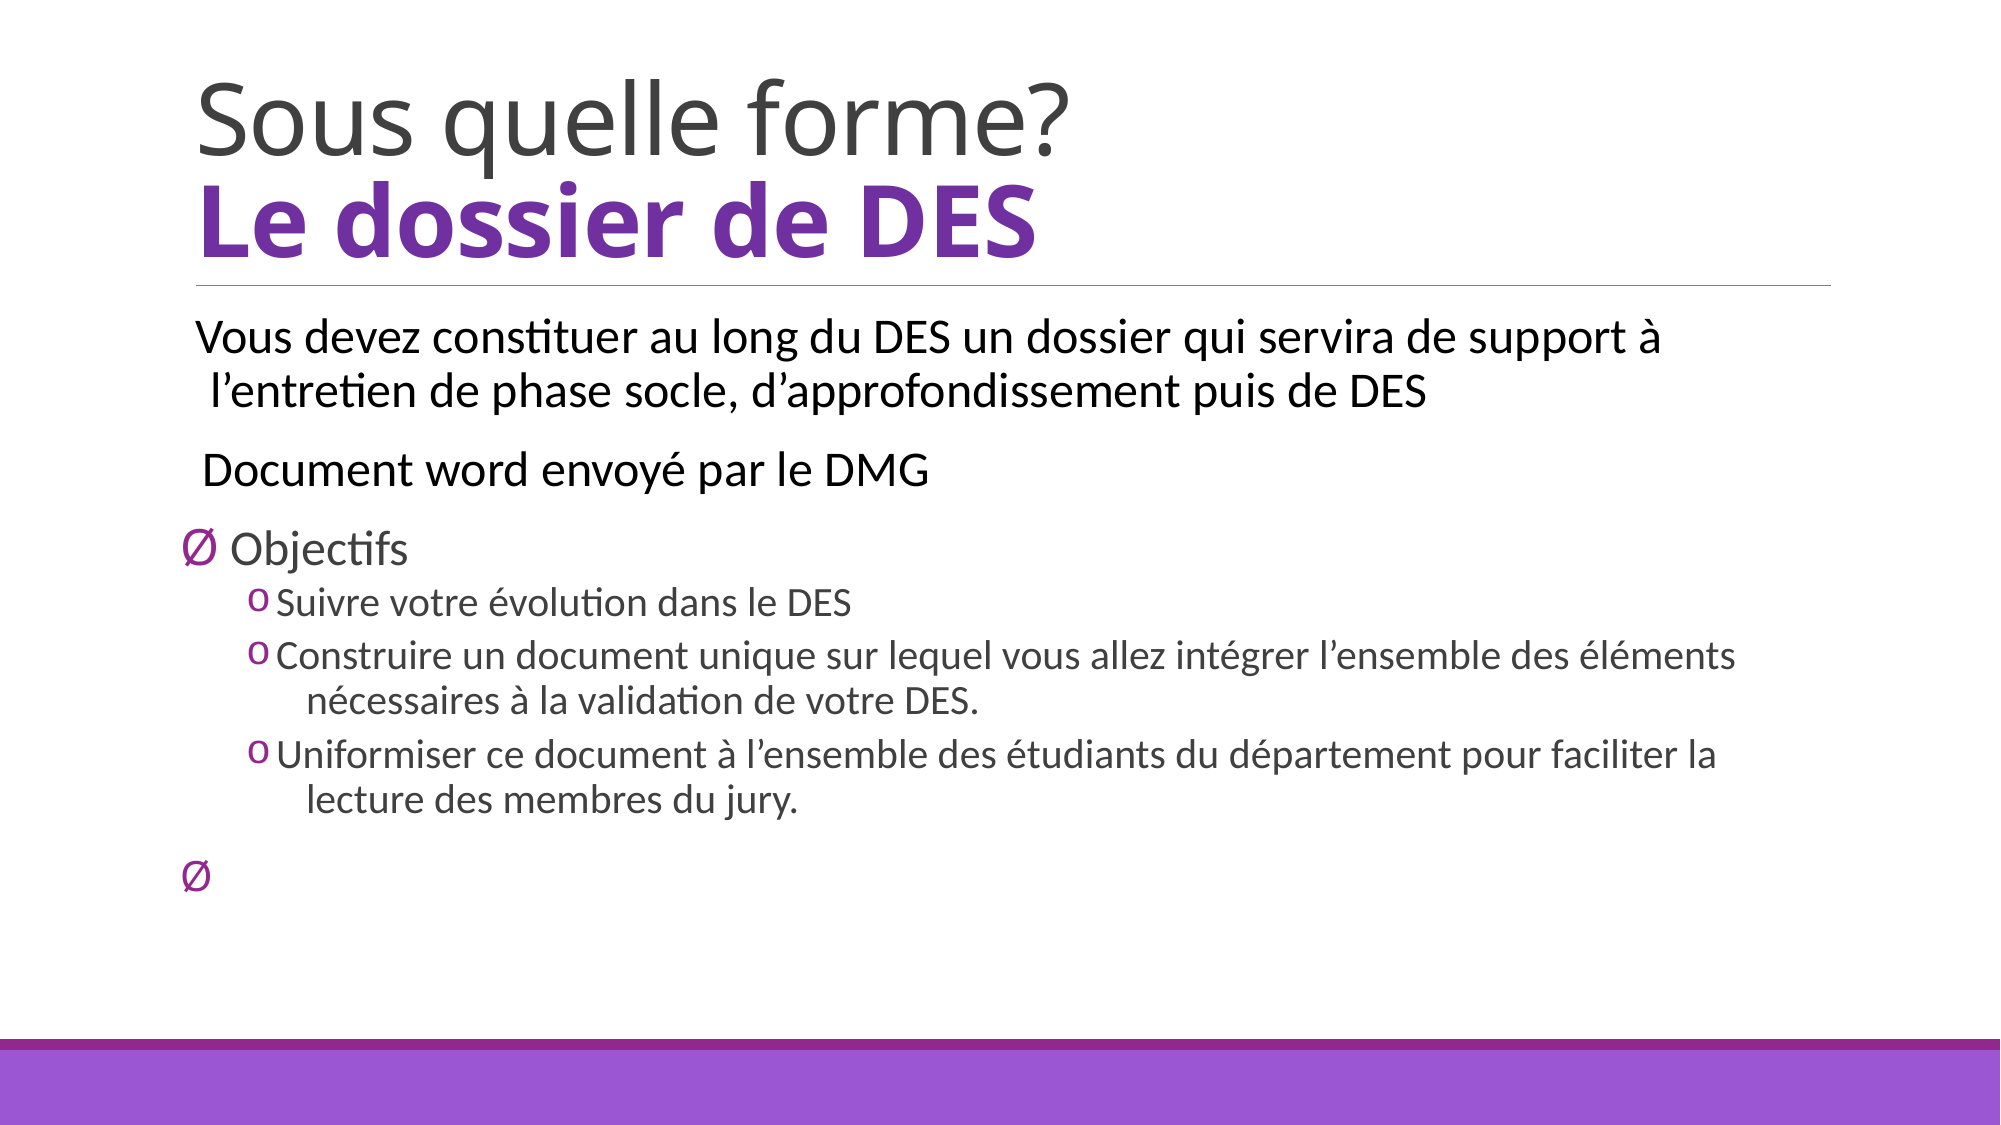

# Sous quelle forme? Le dossier de DES
Vous devez constituer au long du DES un dossier qui servira de support à l’entretien de phase socle, d’approfondissement puis de DES
 Document word envoyé par le DMG
 Objectifs
Suivre votre évolution dans le DES
Construire un document unique sur lequel vous allez intégrer l’ensemble des éléments nécessaires à la validation de votre DES.
Uniformiser ce document à l’ensemble des étudiants du département pour faciliter la lecture des membres du jury.